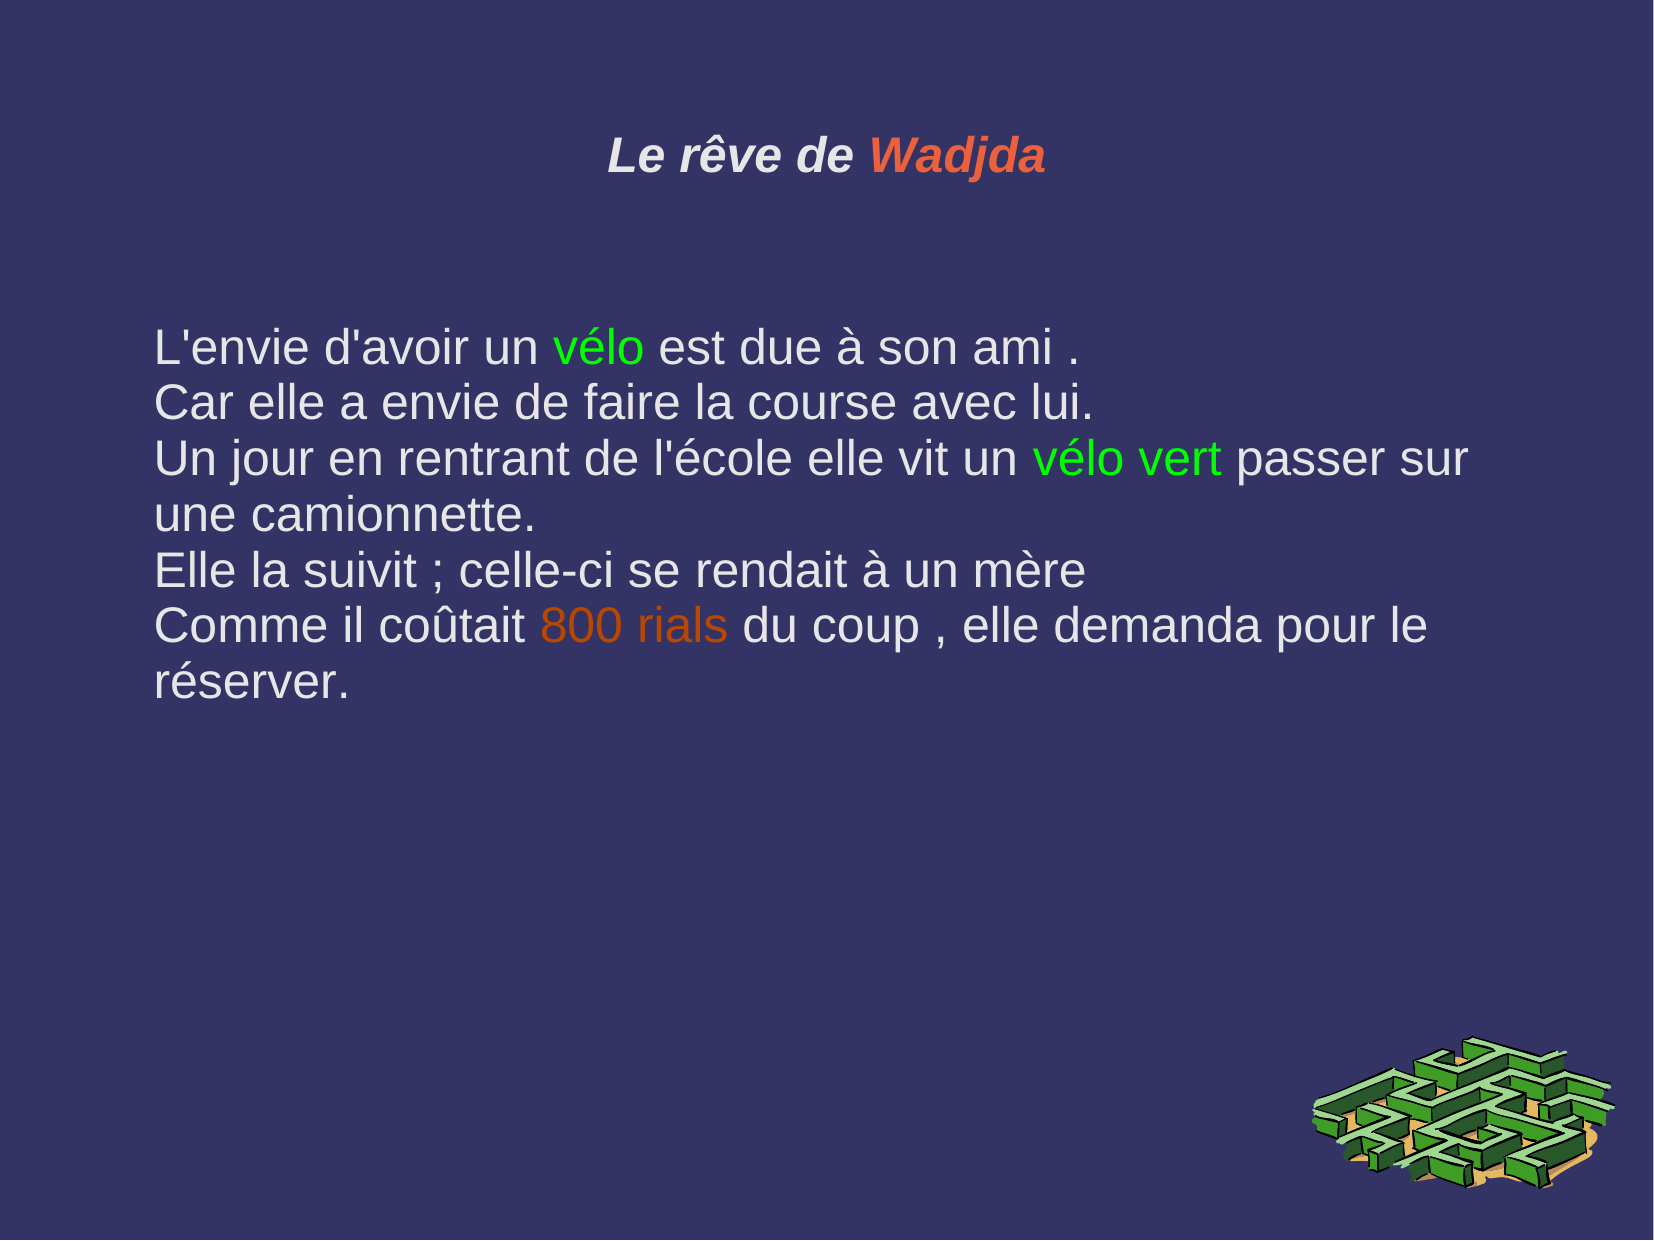

# Le rêve de Wadjda
L'envie d'avoir un vélo est due à son ami .
Car elle a envie de faire la course avec lui.
Un jour en rentrant de l'école elle vit un vélo vert passer sur une camionnette.
Elle la suivit ; celle-ci se rendait à un mère
Comme il coûtait 800 rials du coup , elle demanda pour le réserver.